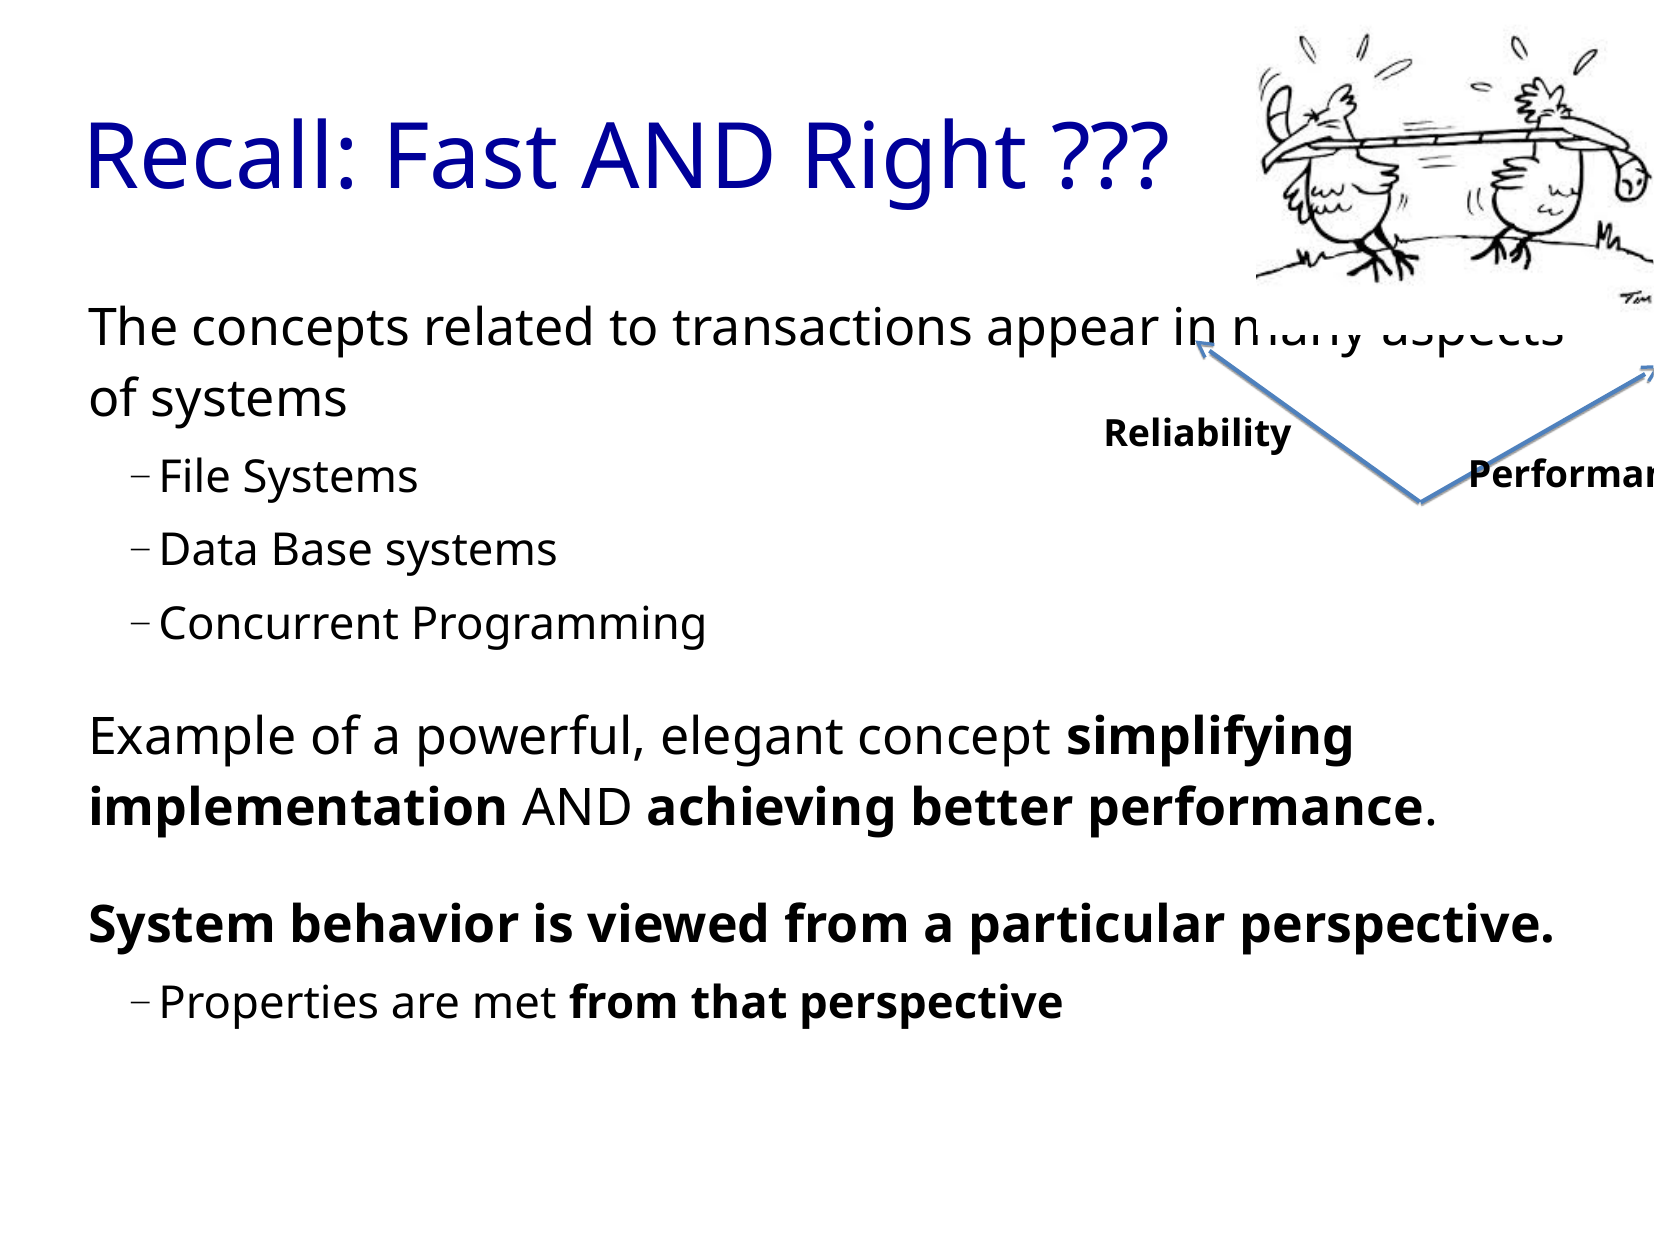

# Recall: Fast AND Right ???
The concepts related to transactions appear in many aspects of systems
File Systems
Data Base systems
Concurrent Programming
Example of a powerful, elegant concept simplifying implementation AND achieving better performance.
System behavior is viewed from a particular perspective.
Properties are met from that perspective
Reliability
Performance